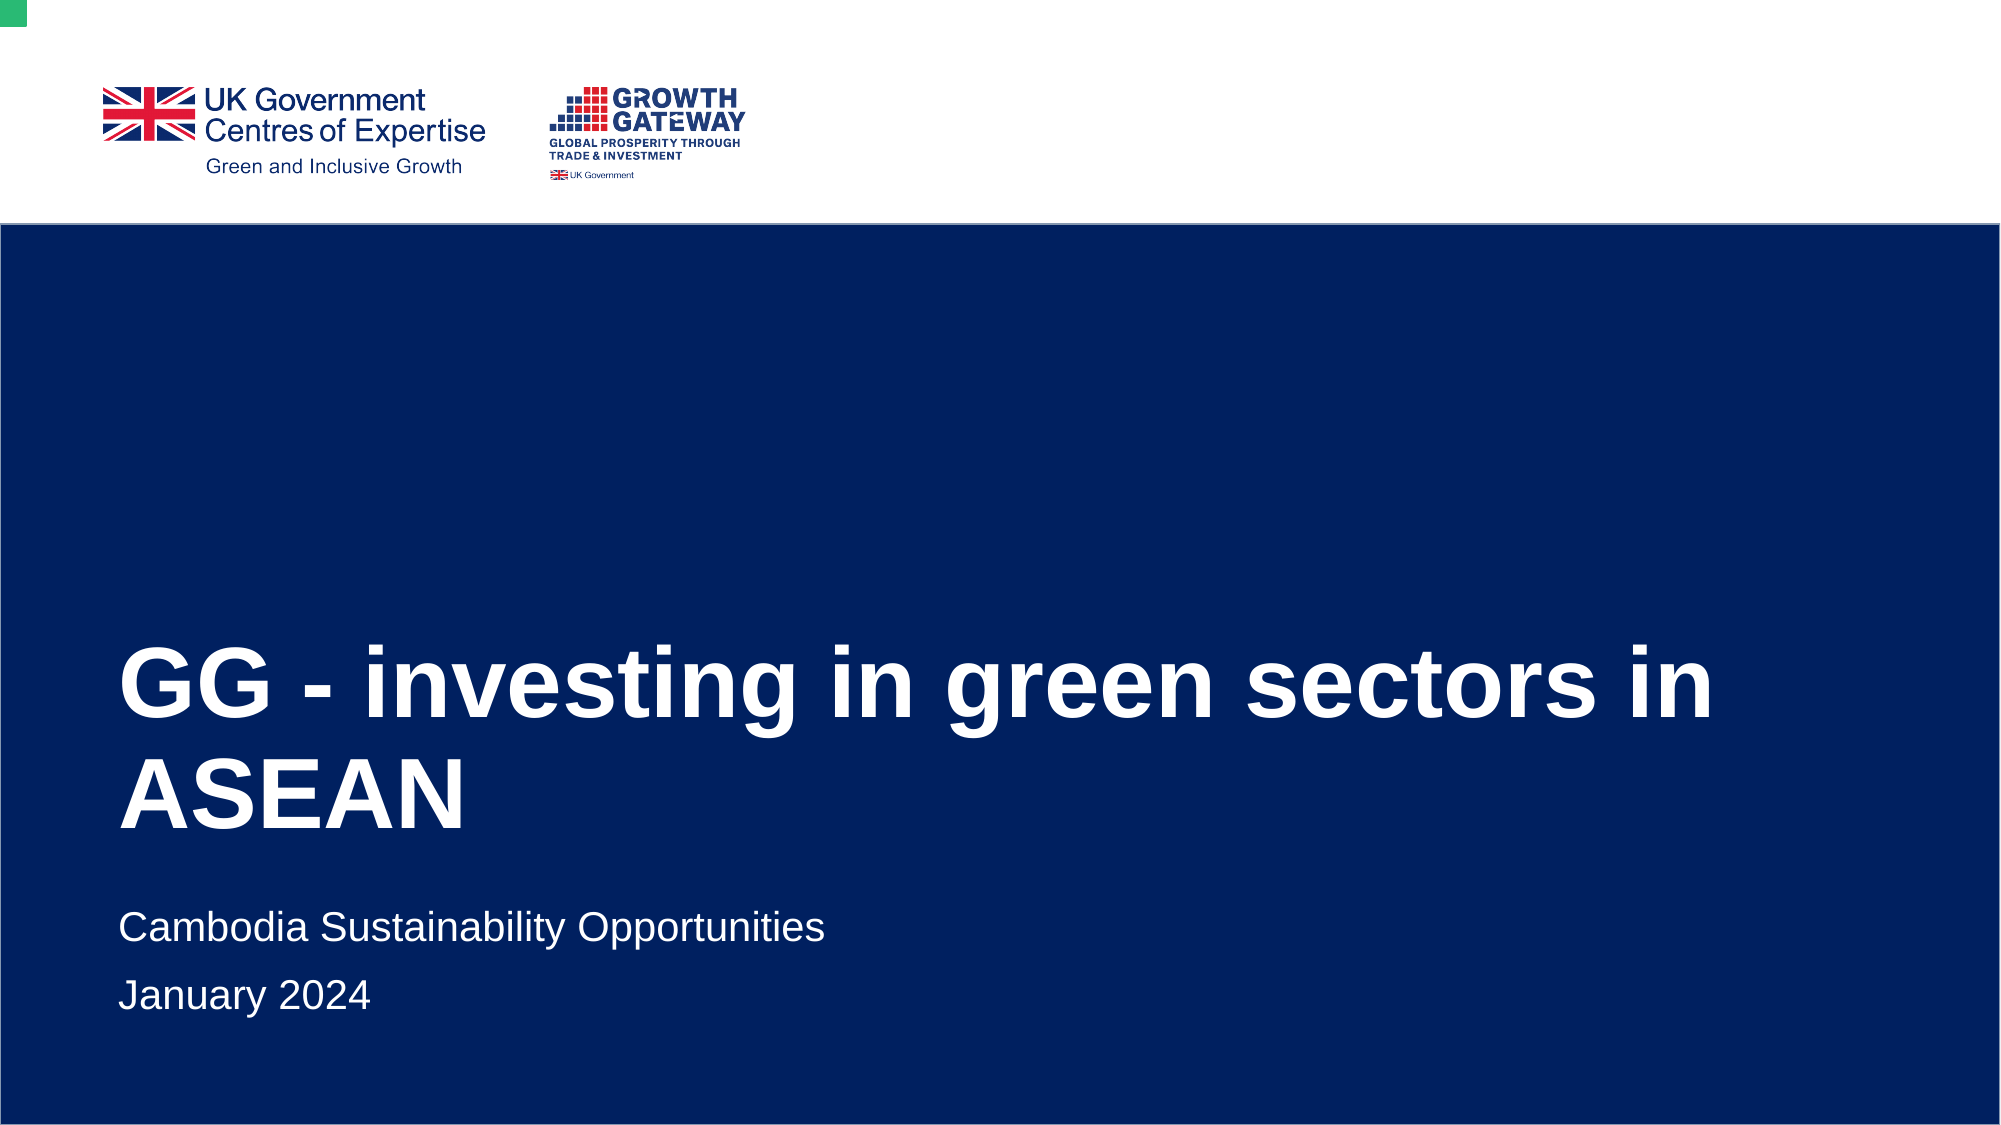

GG - investing in green sectors in ASEAN
# Cambodia Sustainability Opportunities
January 2024